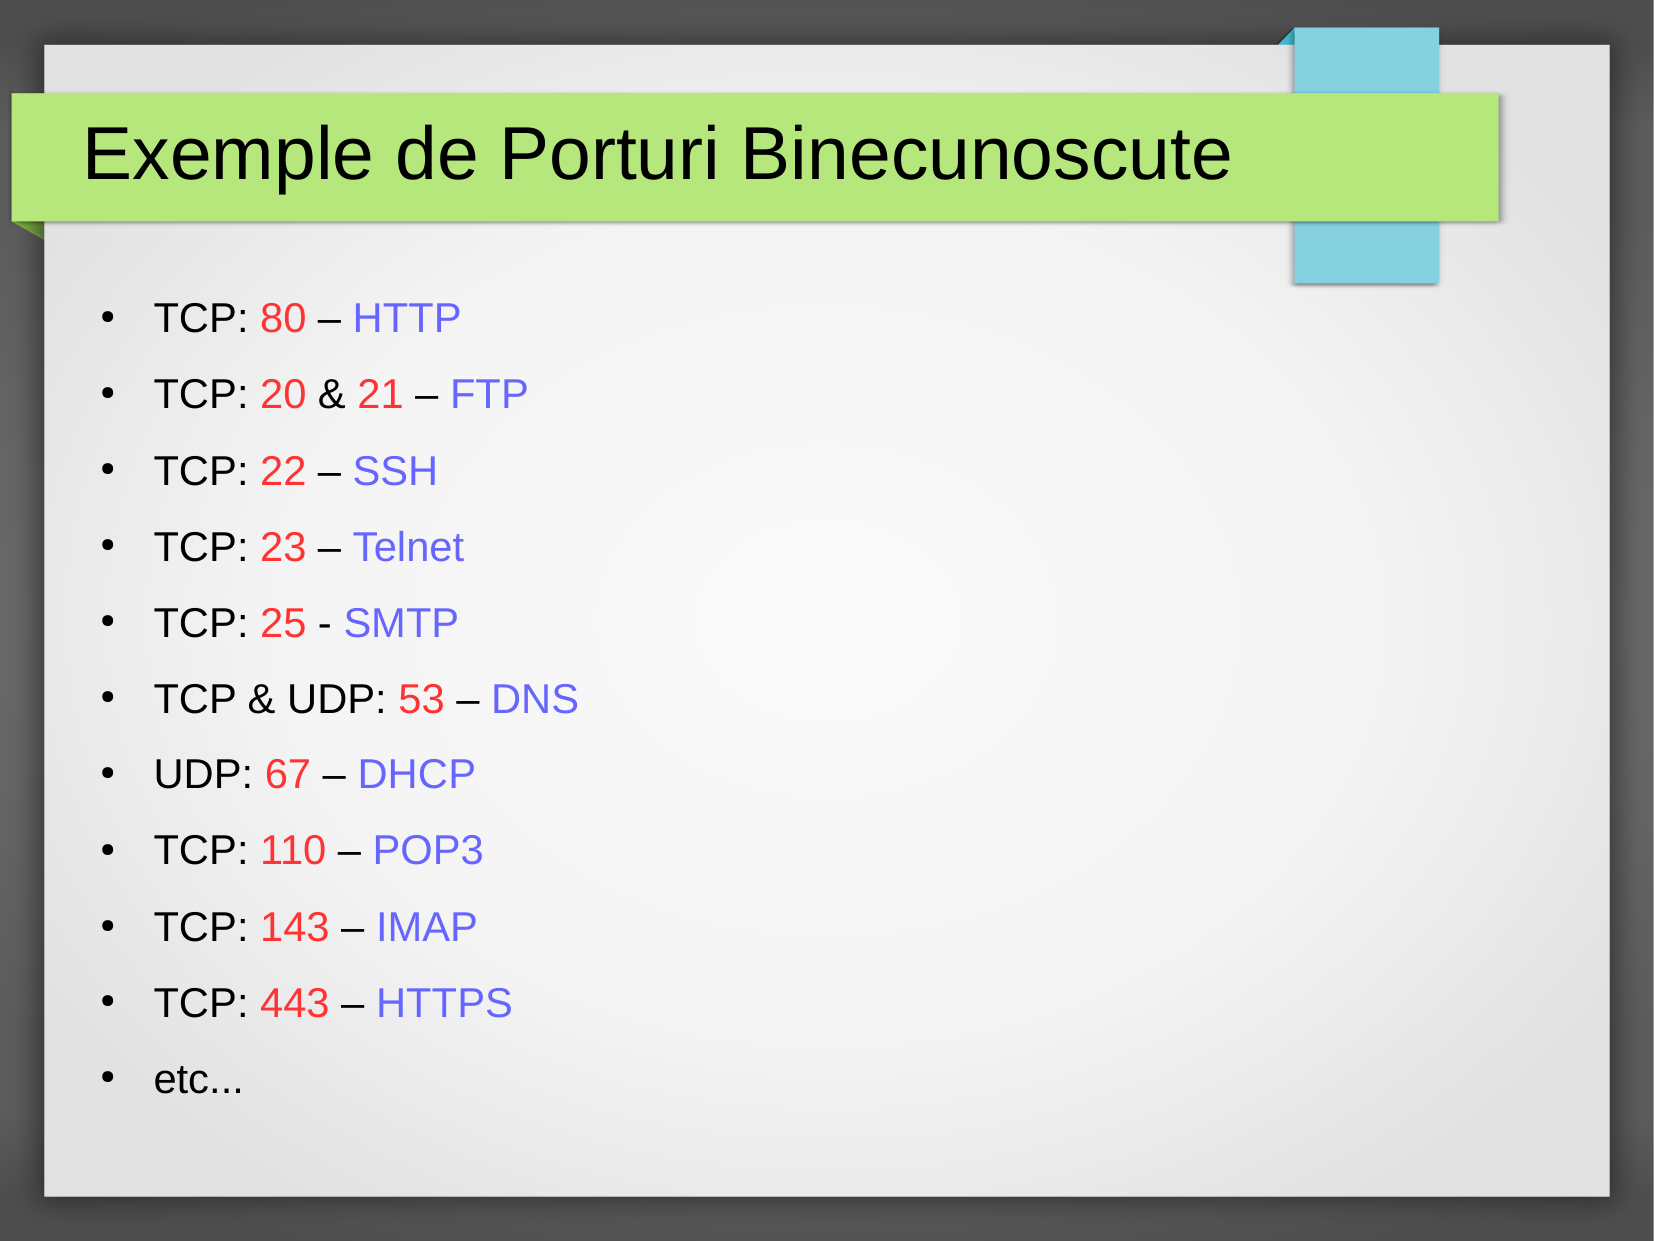

# Exemple de Porturi Binecunoscute
TCP: 80 – HTTP
TCP: 20 & 21 – FTP
TCP: 22 – SSH
TCP: 23 – Telnet
TCP: 25 - SMTP
TCP & UDP: 53 – DNS
UDP: 67 – DHCP
TCP: 110 – POP3
TCP: 143 – IMAP
TCP: 443 – HTTPS
etc...